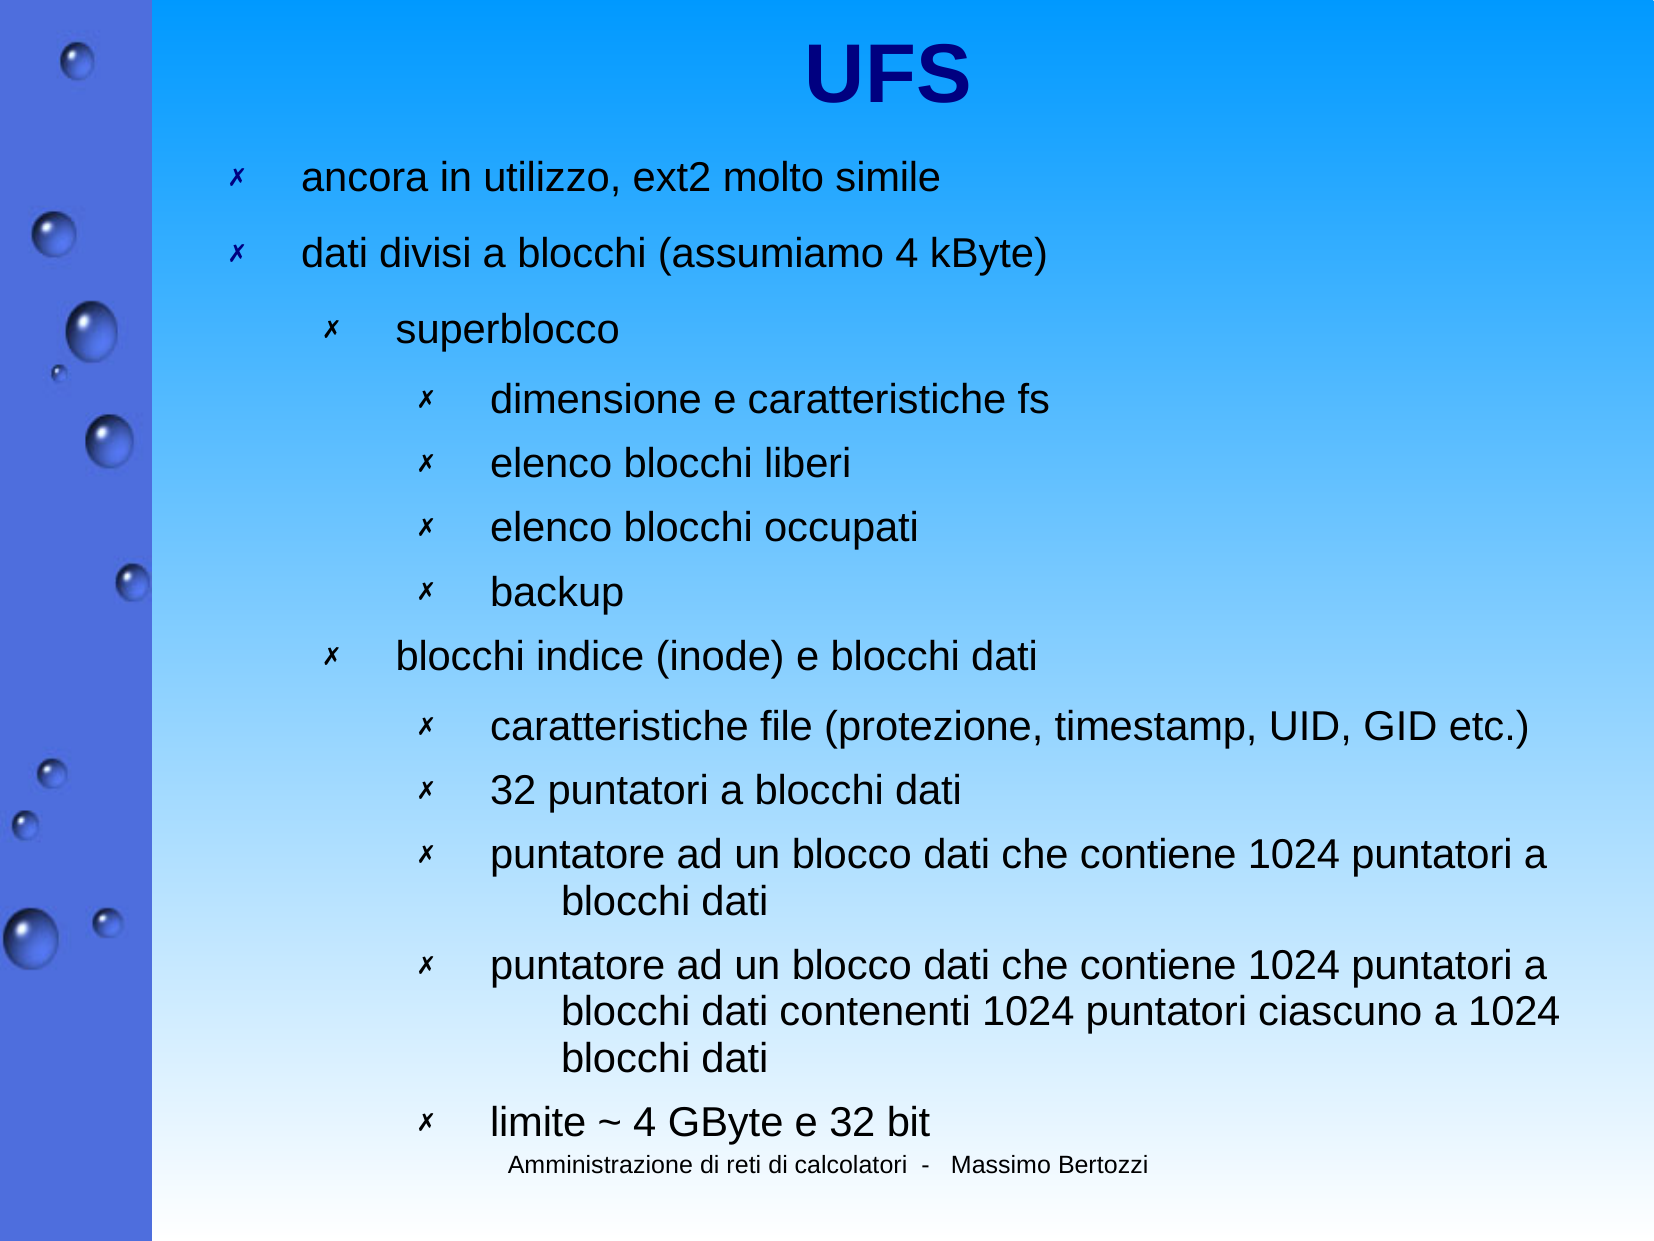

# UFS
ancora in utilizzo, ext2 molto simile
dati divisi a blocchi (assumiamo 4 kByte)
superblocco
dimensione e caratteristiche fs
elenco blocchi liberi
elenco blocchi occupati
backup
blocchi indice (inode) e blocchi dati
caratteristiche file (protezione, timestamp, UID, GID etc.)
32 puntatori a blocchi dati
puntatore ad un blocco dati che contiene 1024 puntatori a blocchi dati
puntatore ad un blocco dati che contiene 1024 puntatori a blocchi dati contenenti 1024 puntatori ciascuno a 1024 blocchi dati
limite ~ 4 GByte e 32 bit